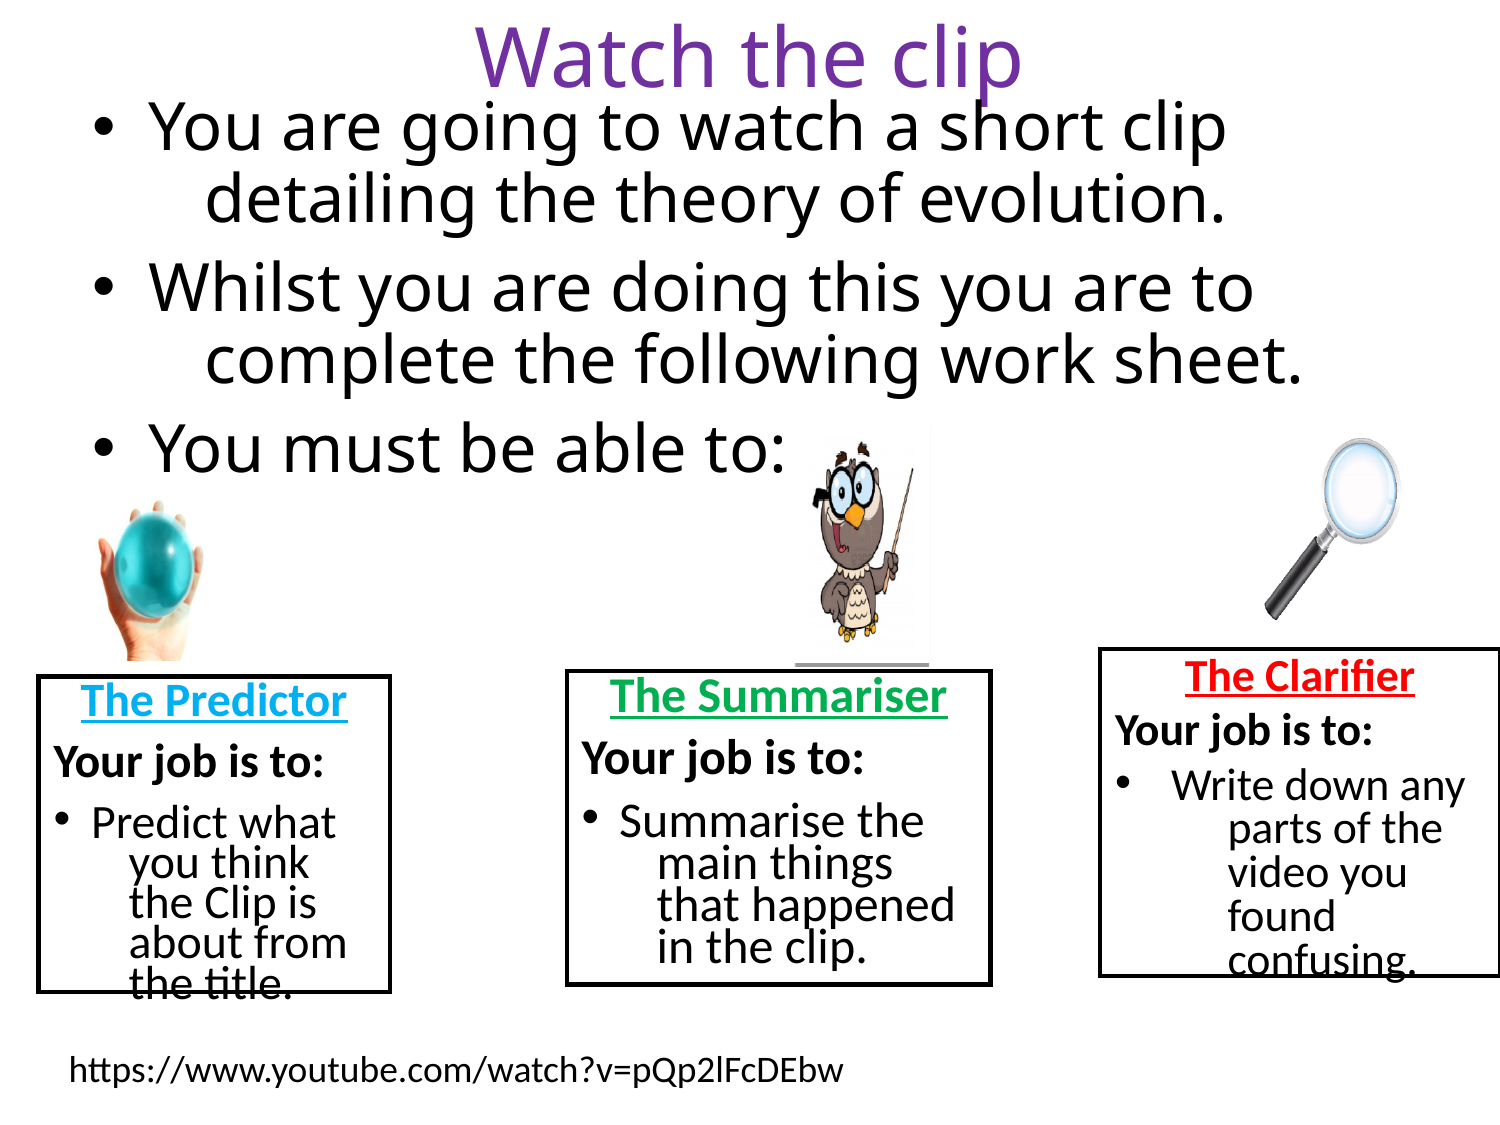

# Watch the clip
You are going to watch a short clip detailing the theory of evolution.
Whilst you are doing this you are to complete the following work sheet.
You must be able to:
The Clarifier
Your job is to:
Write down any parts of the video you found confusing.
The Summariser
Your job is to:
Summarise the main things that happened in the clip.
The Predictor
Your job is to:
Predict what you think the Clip is about from the title.
https://www.youtube.com/watch?v=pQp2lFcDEbw